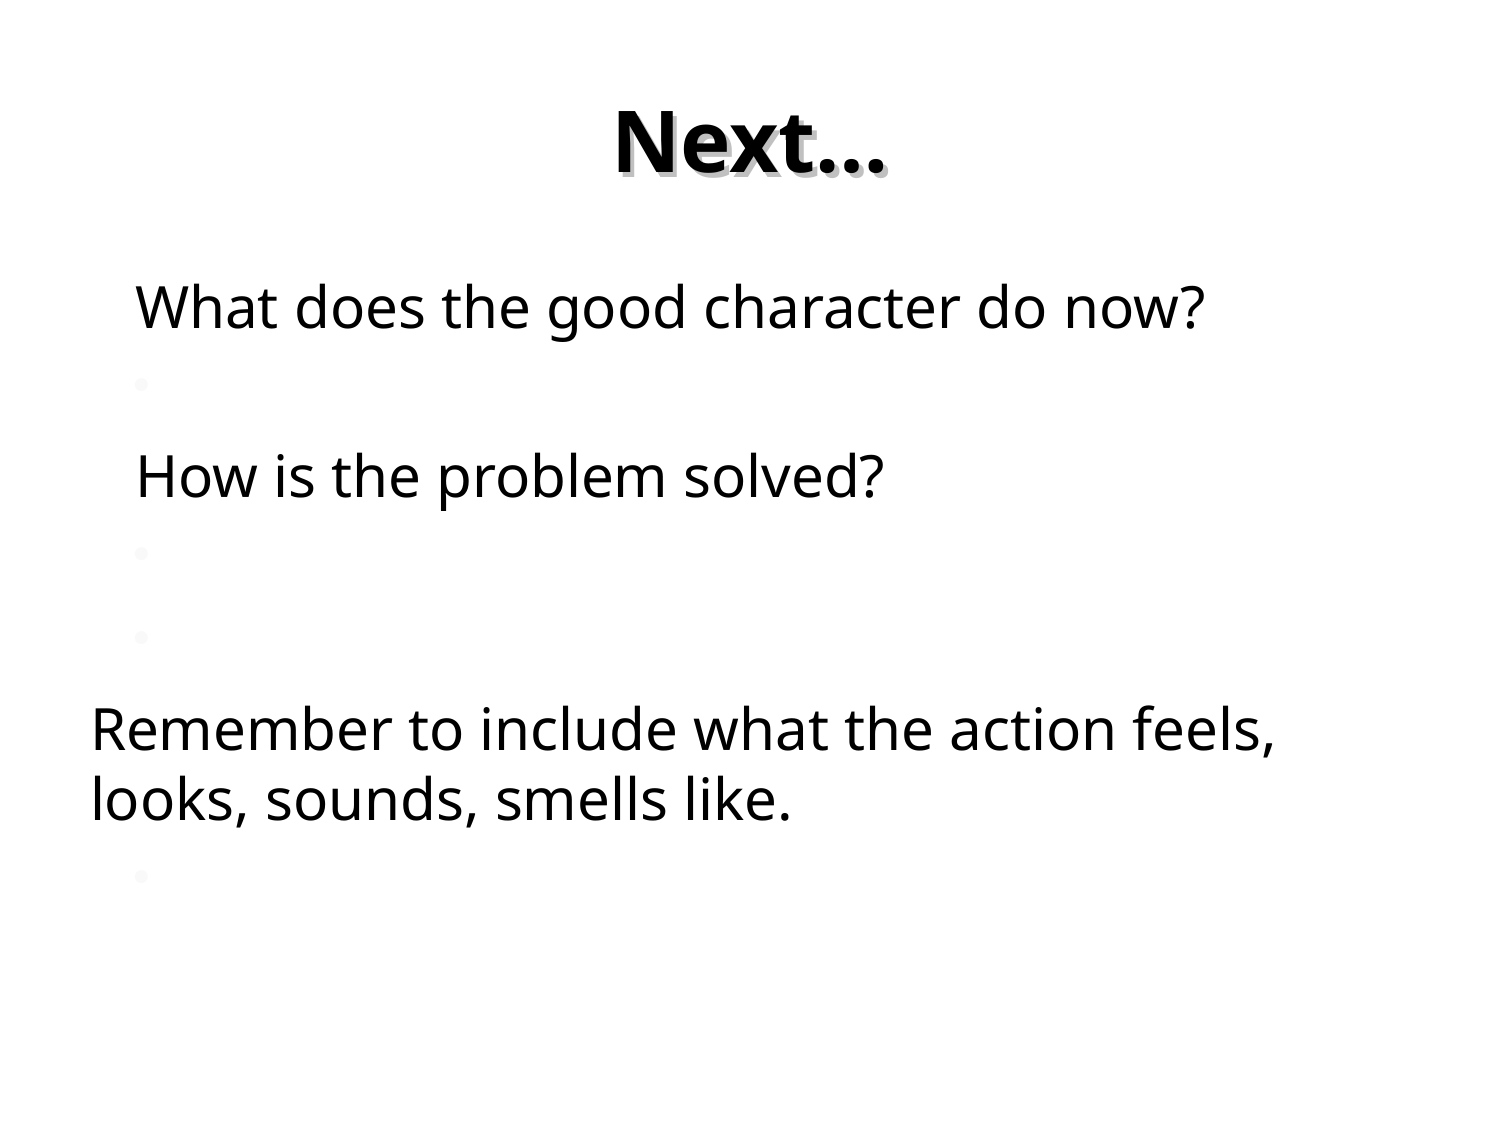

# Next…
What does the good character do now?
How is the problem solved?
Remember to include what the action feels, looks, sounds, smells like.